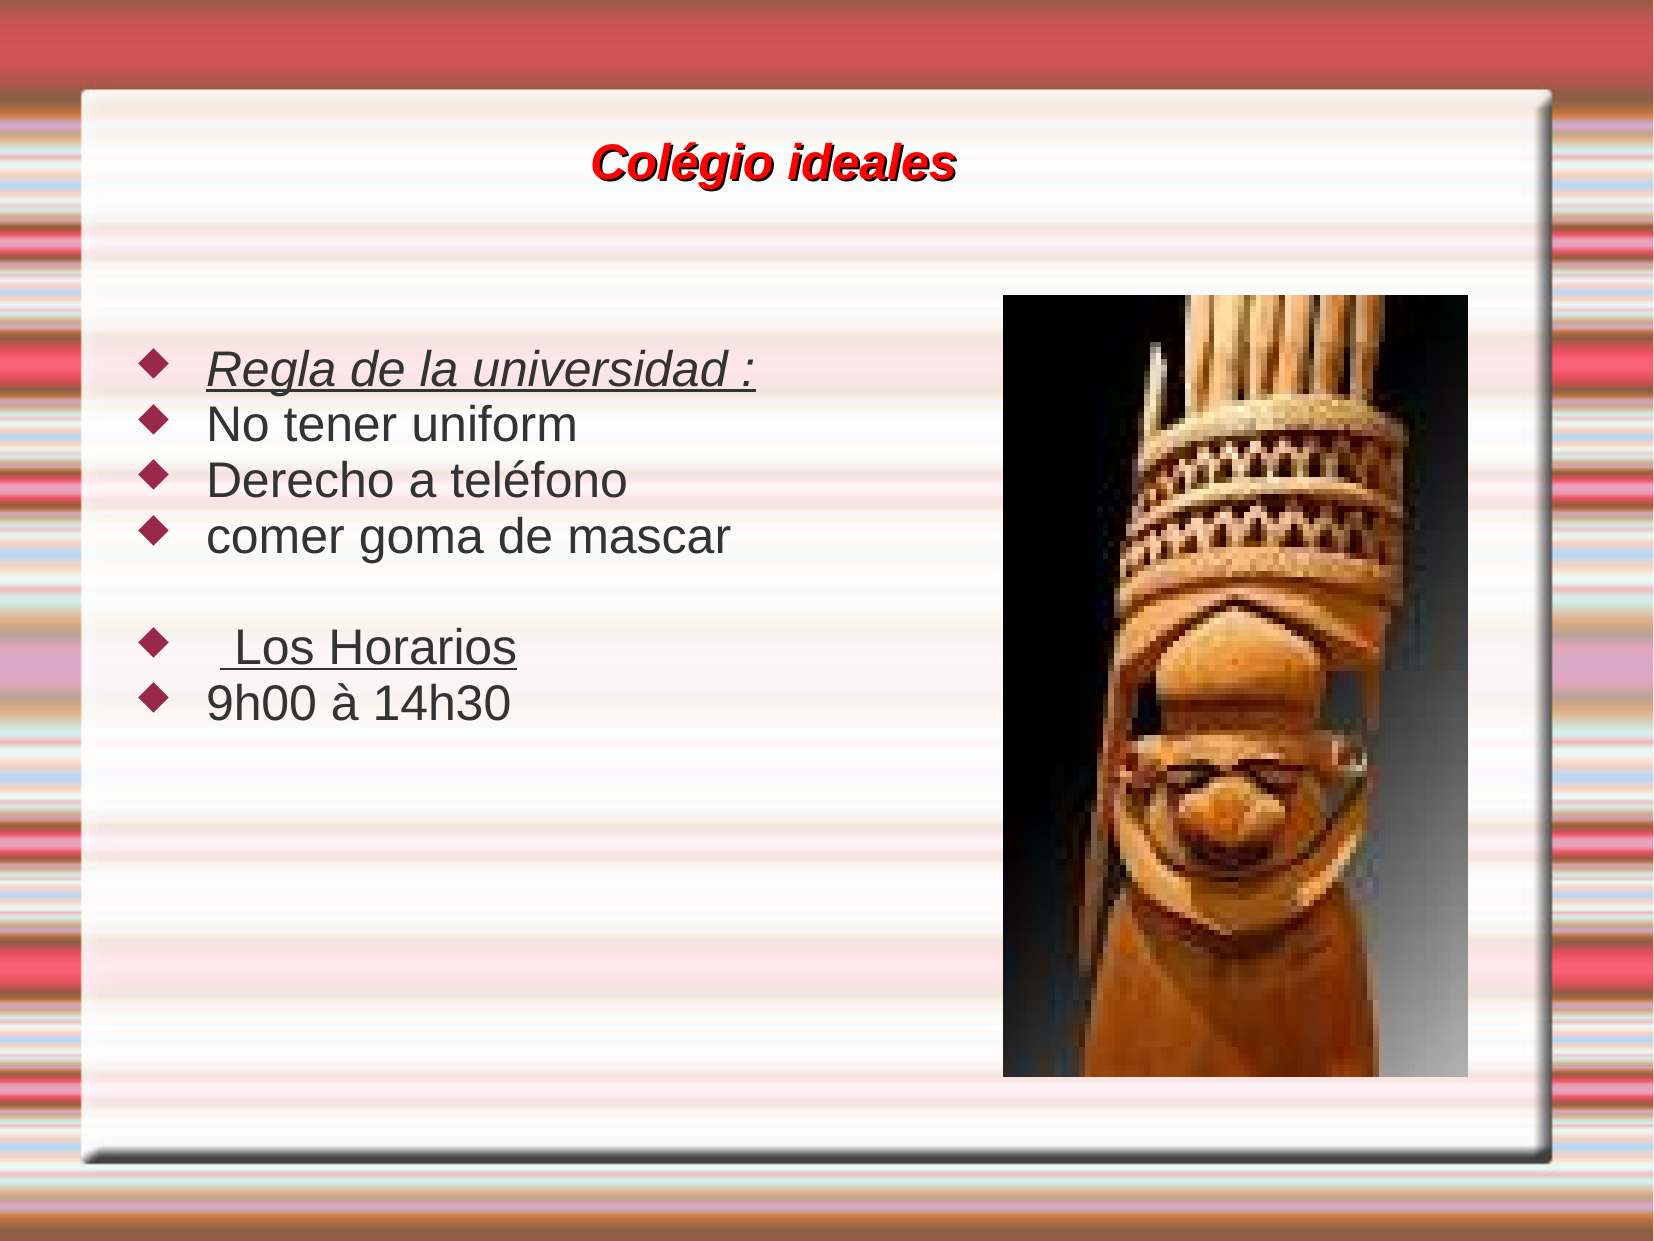

# Colégio ideales
Regla de la universidad :
No tener uniform
Derecho a teléfono
comer goma de mascar
 Los Horarios
9h00 à 14h30